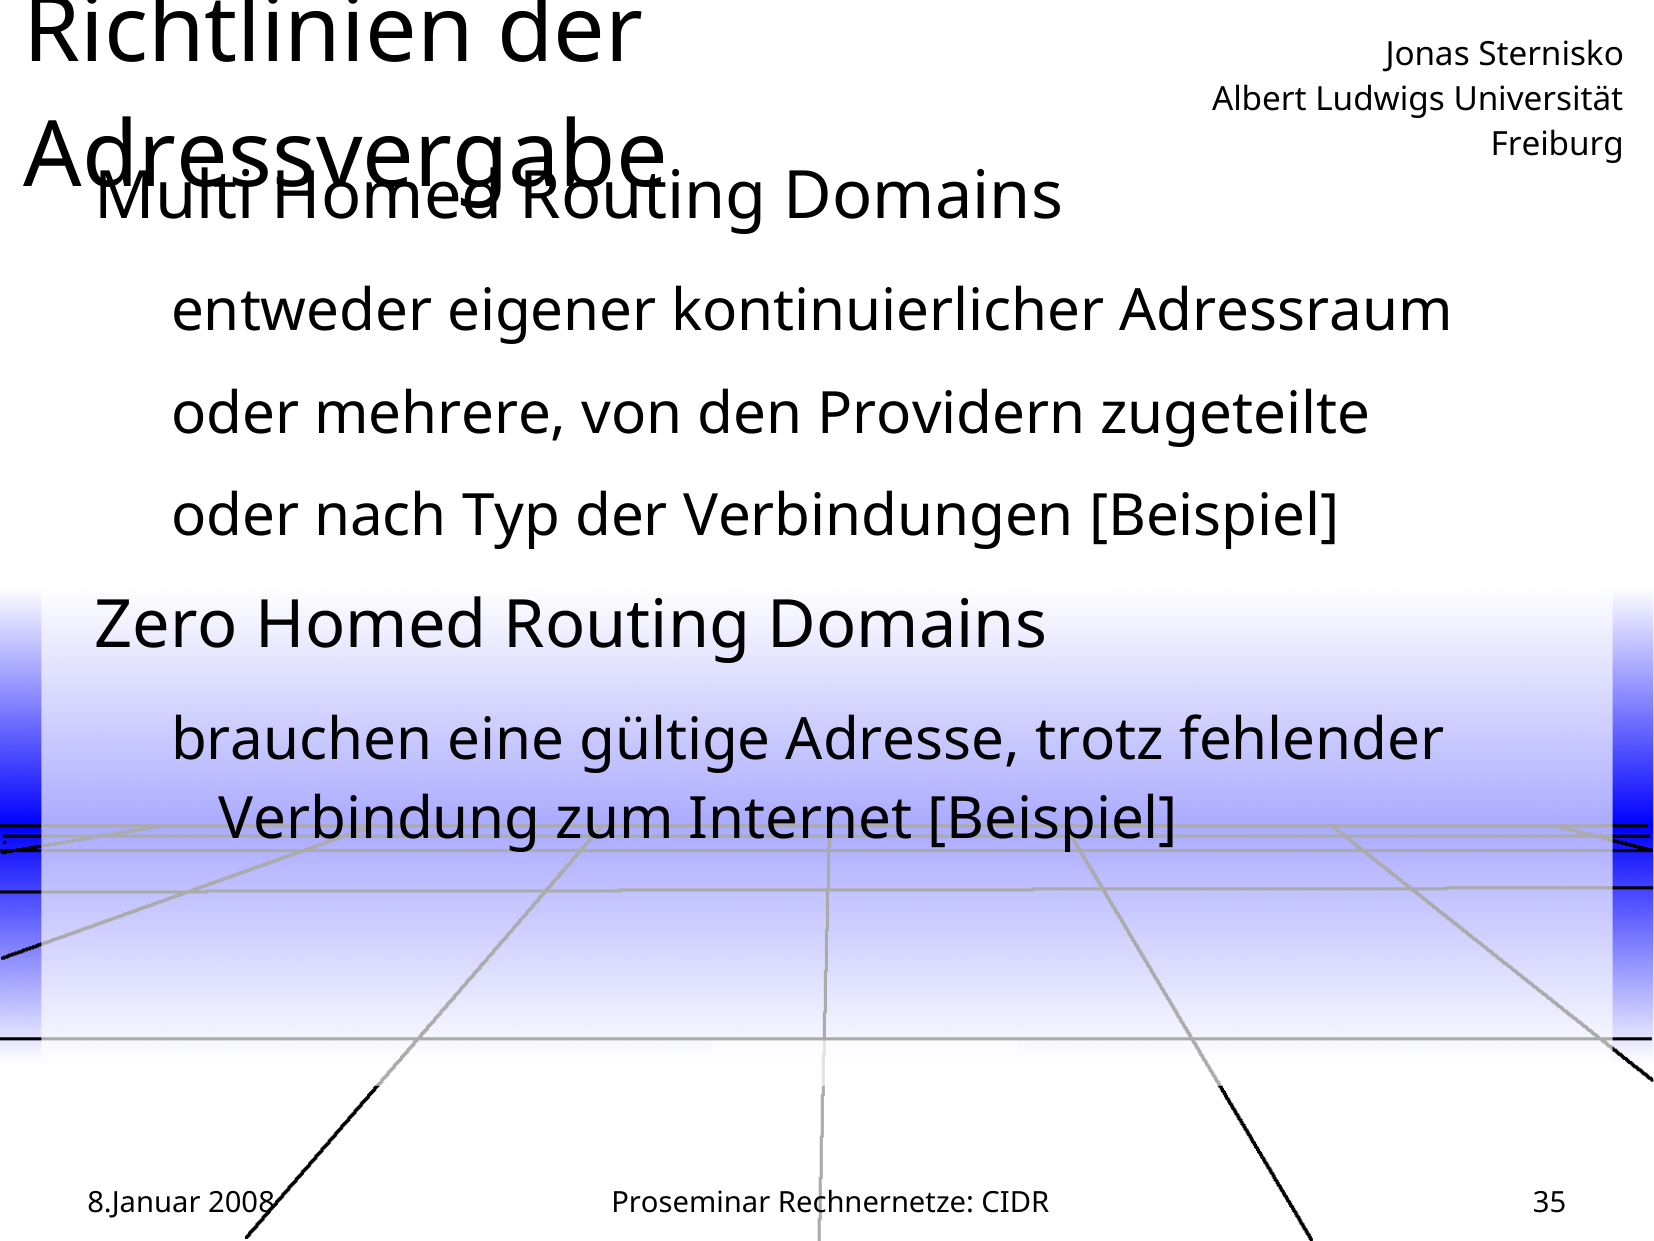

# Richtlinien der Adressvergabe
Multi Homed Routing Domains
entweder eigener kontinuierlicher Adressraum
oder mehrere, von den Providern zugeteilte
oder nach Typ der Verbindungen [Beispiel]
Zero Homed Routing Domains
brauchen eine gültige Adresse, trotz fehlender Verbindung zum Internet [Beispiel]
8.Januar 2008
Proseminar Rechnernetze: CIDR
35